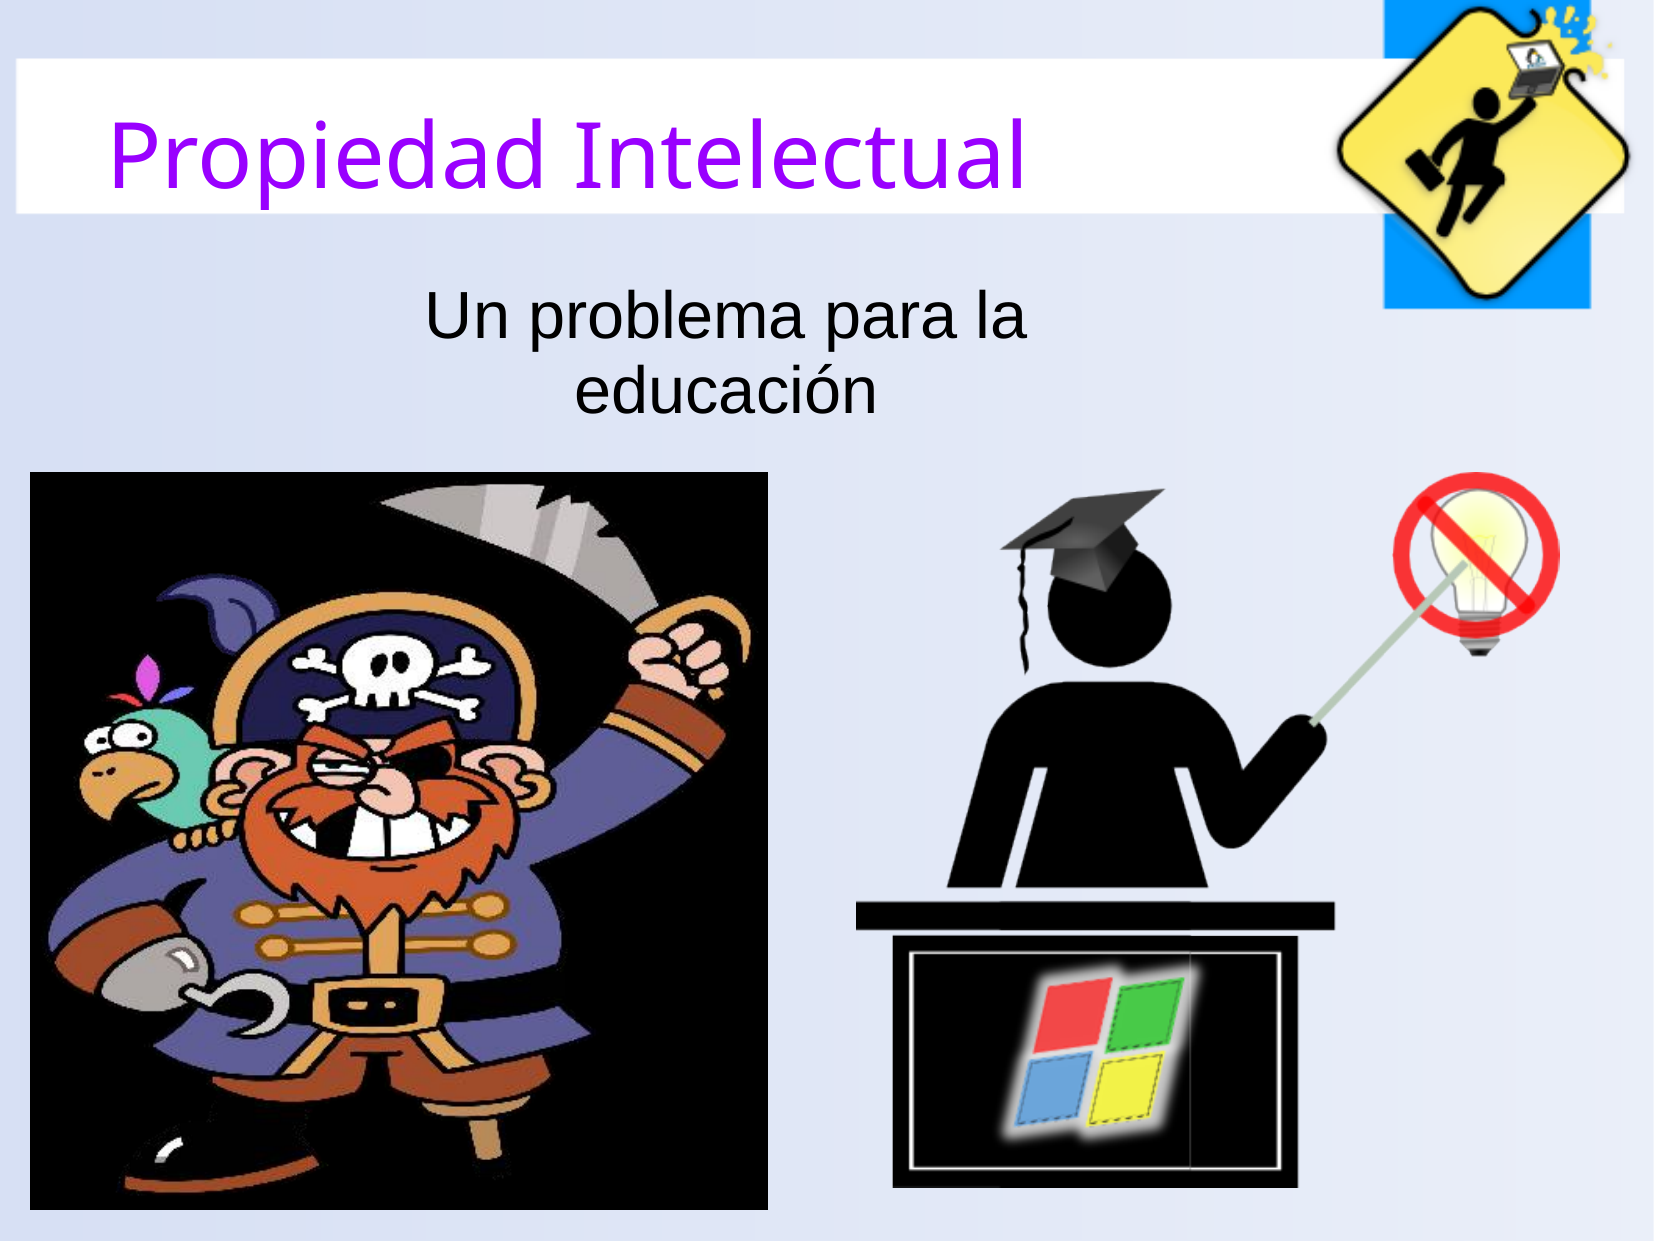

# Propiedad Intelectual
Un problema para la
educación